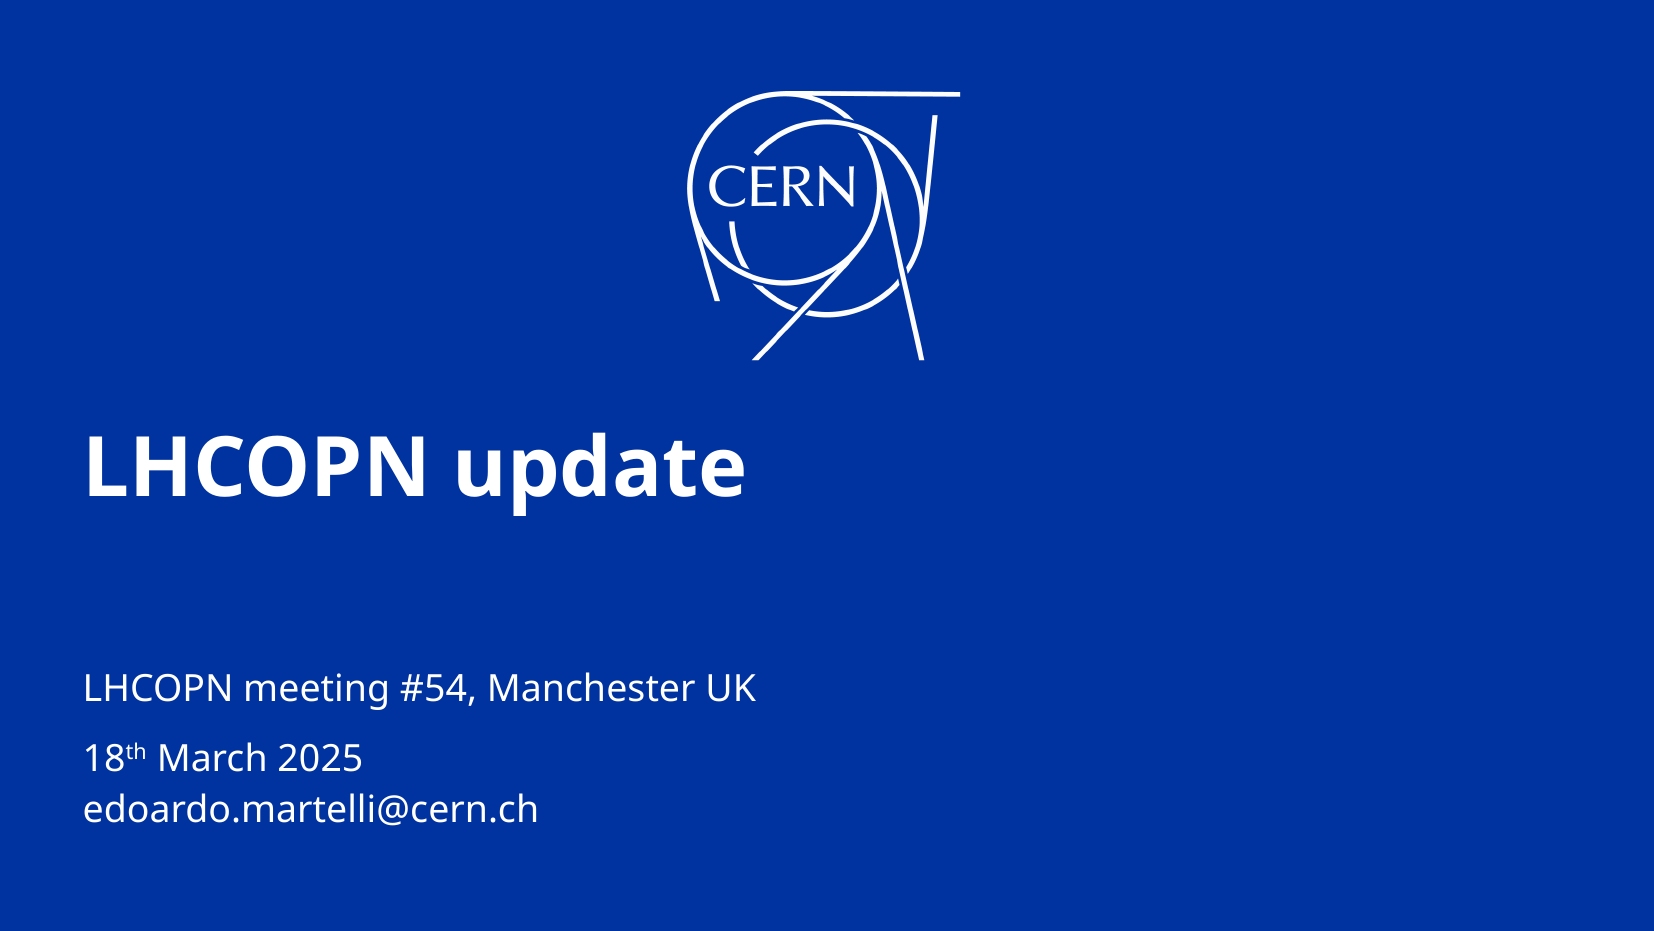

# LHCOPN update
LHCOPN meeting #54, Manchester UK
18th March 2025
edoardo.martelli@cern.ch